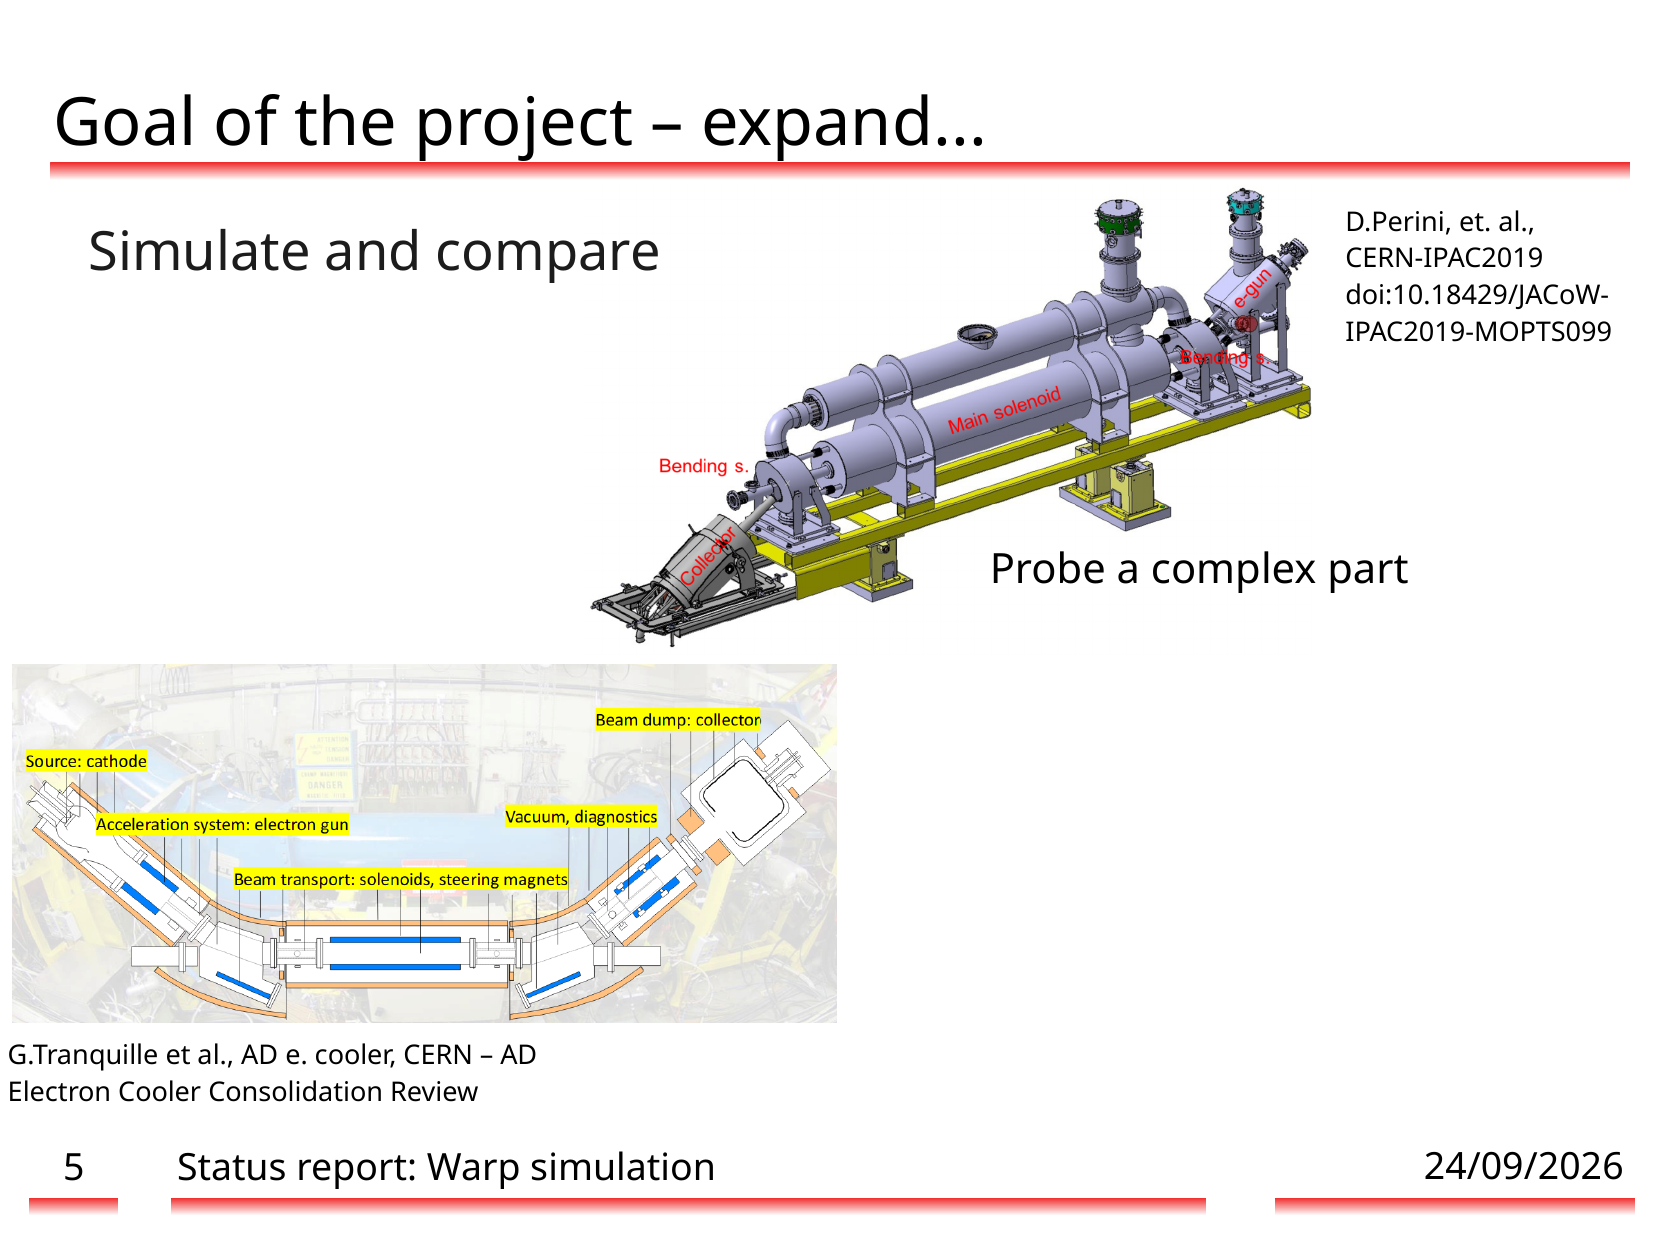

# Goal of the project – expand...
D.Perini, et. al.,
CERN-IPAC2019
doi:10.18429/JACoW-
IPAC2019-MOPTS099
Simulate and compare
Probe a complex part
G.Tranquille et al., AD e. cooler, CERN – AD Electron Cooler Consolidation Review
5
Status report: Warp simulation